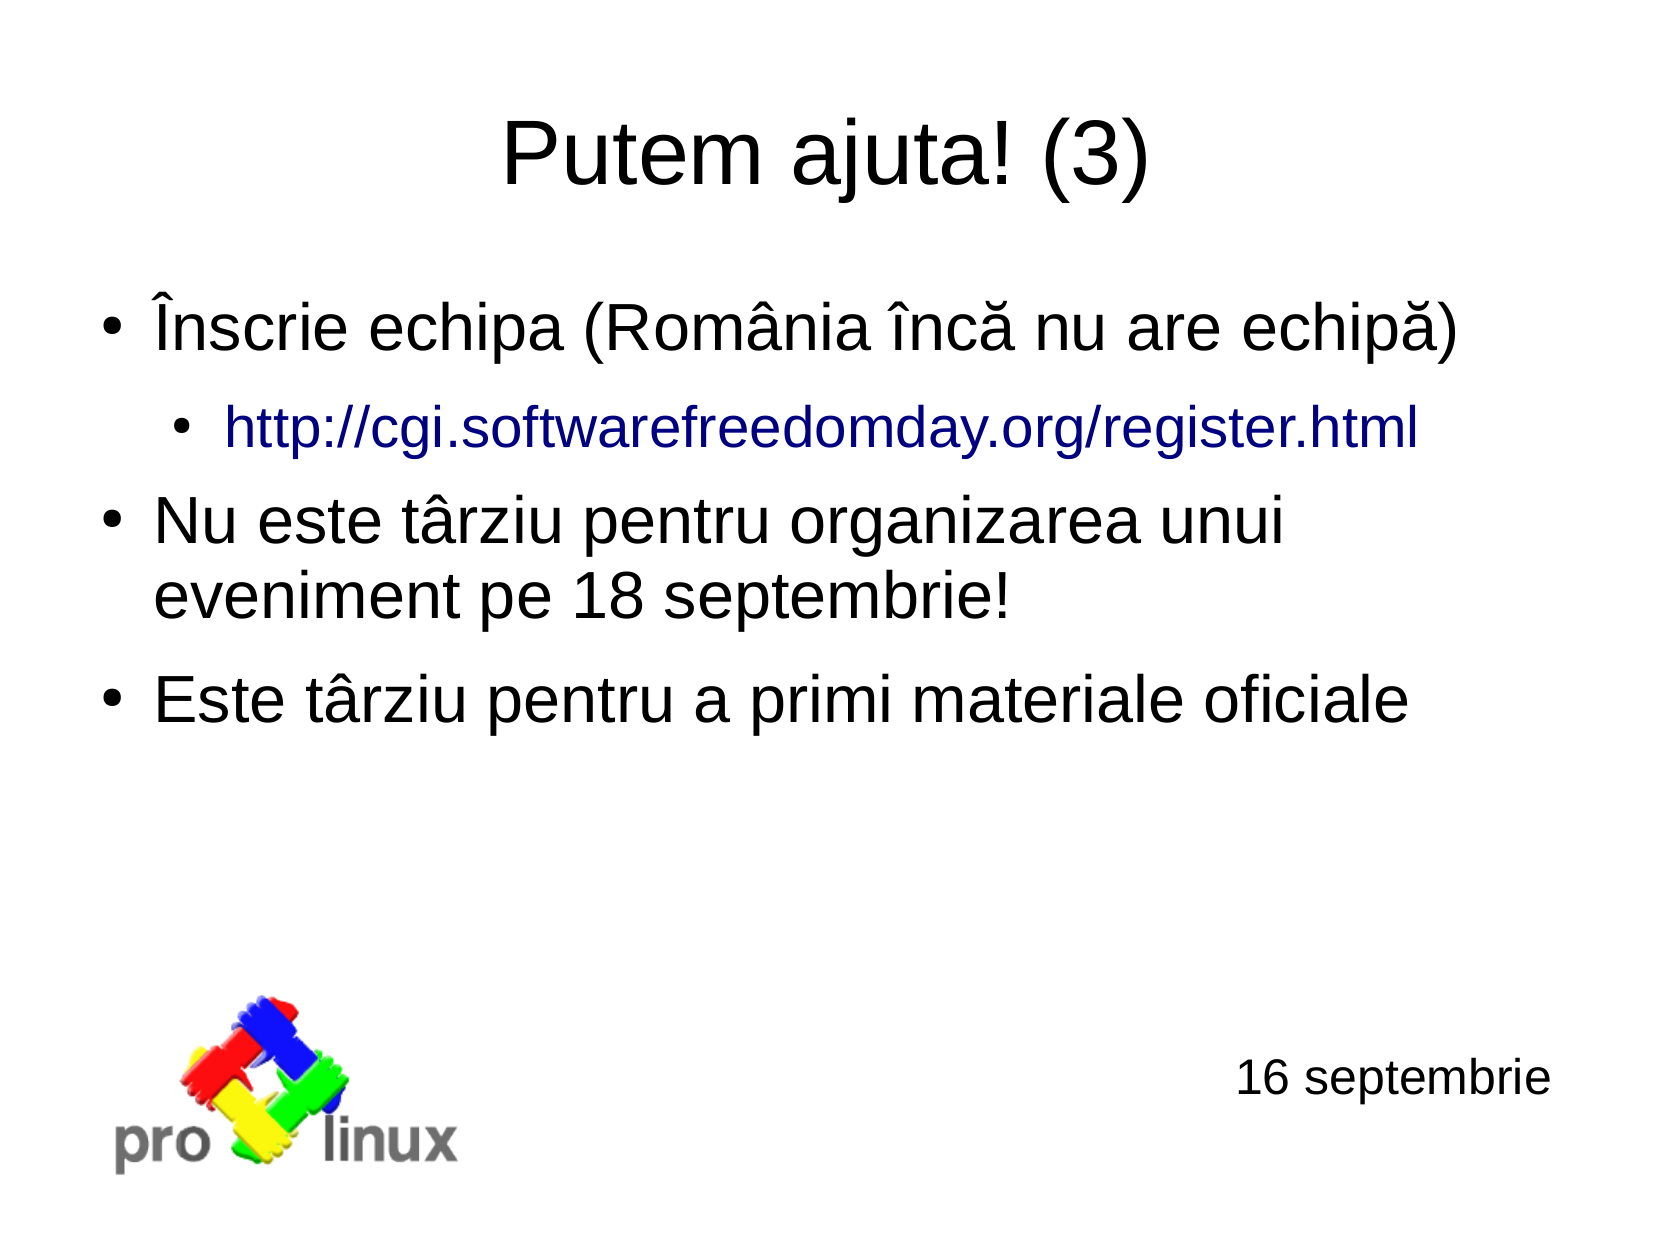

# Putem ajuta! (3)
Înscrie echipa (România încă nu are echipă)
http://cgi.softwarefreedomday.org/register.html
Nu este târziu pentru organizarea unui eveniment pe 18 septembrie!
Este târziu pentru a primi materiale oficiale
16 septembrie